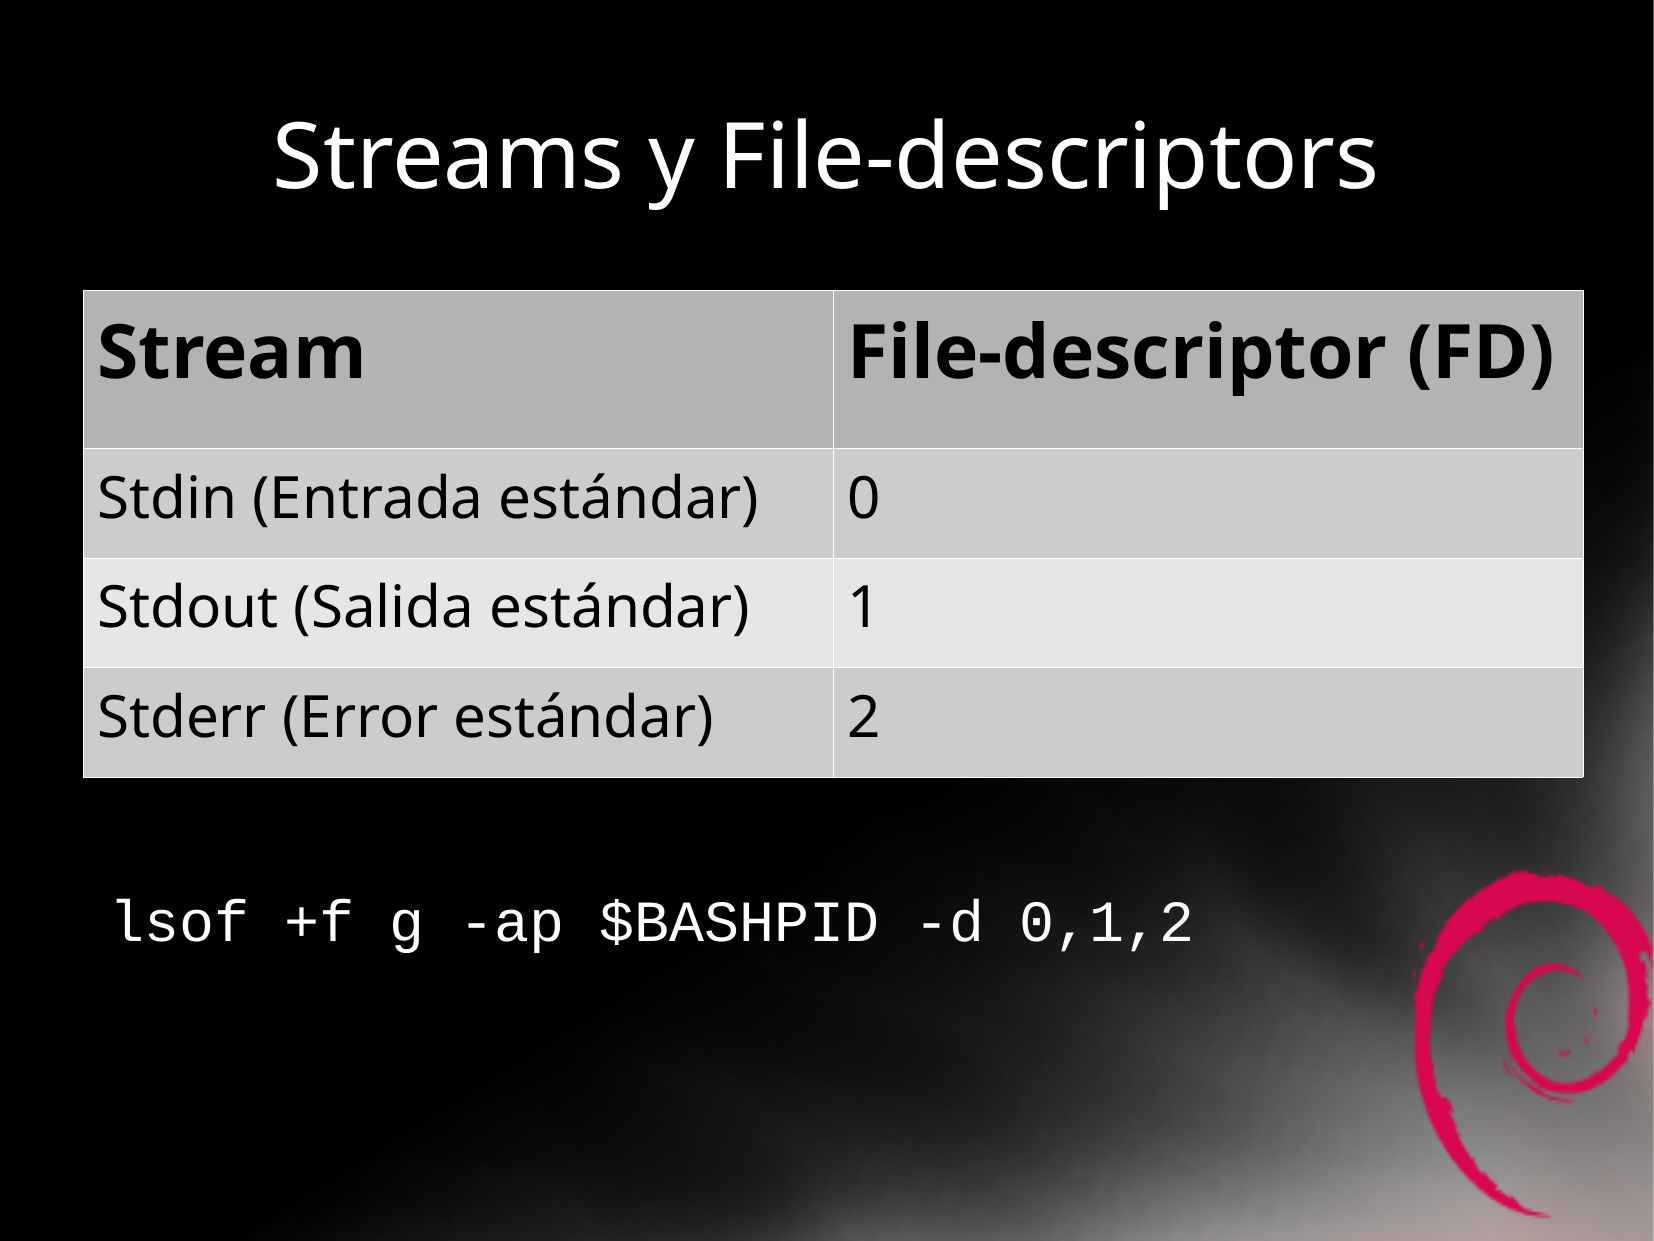

# Streams y File-descriptors
| Stream | File-descriptor (FD) |
| --- | --- |
| Stdin (Entrada estándar) | 0 |
| Stdout (Salida estándar) | 1 |
| Stderr (Error estándar) | 2 |
lsof +f g -ap $BASHPID -d 0,1,2